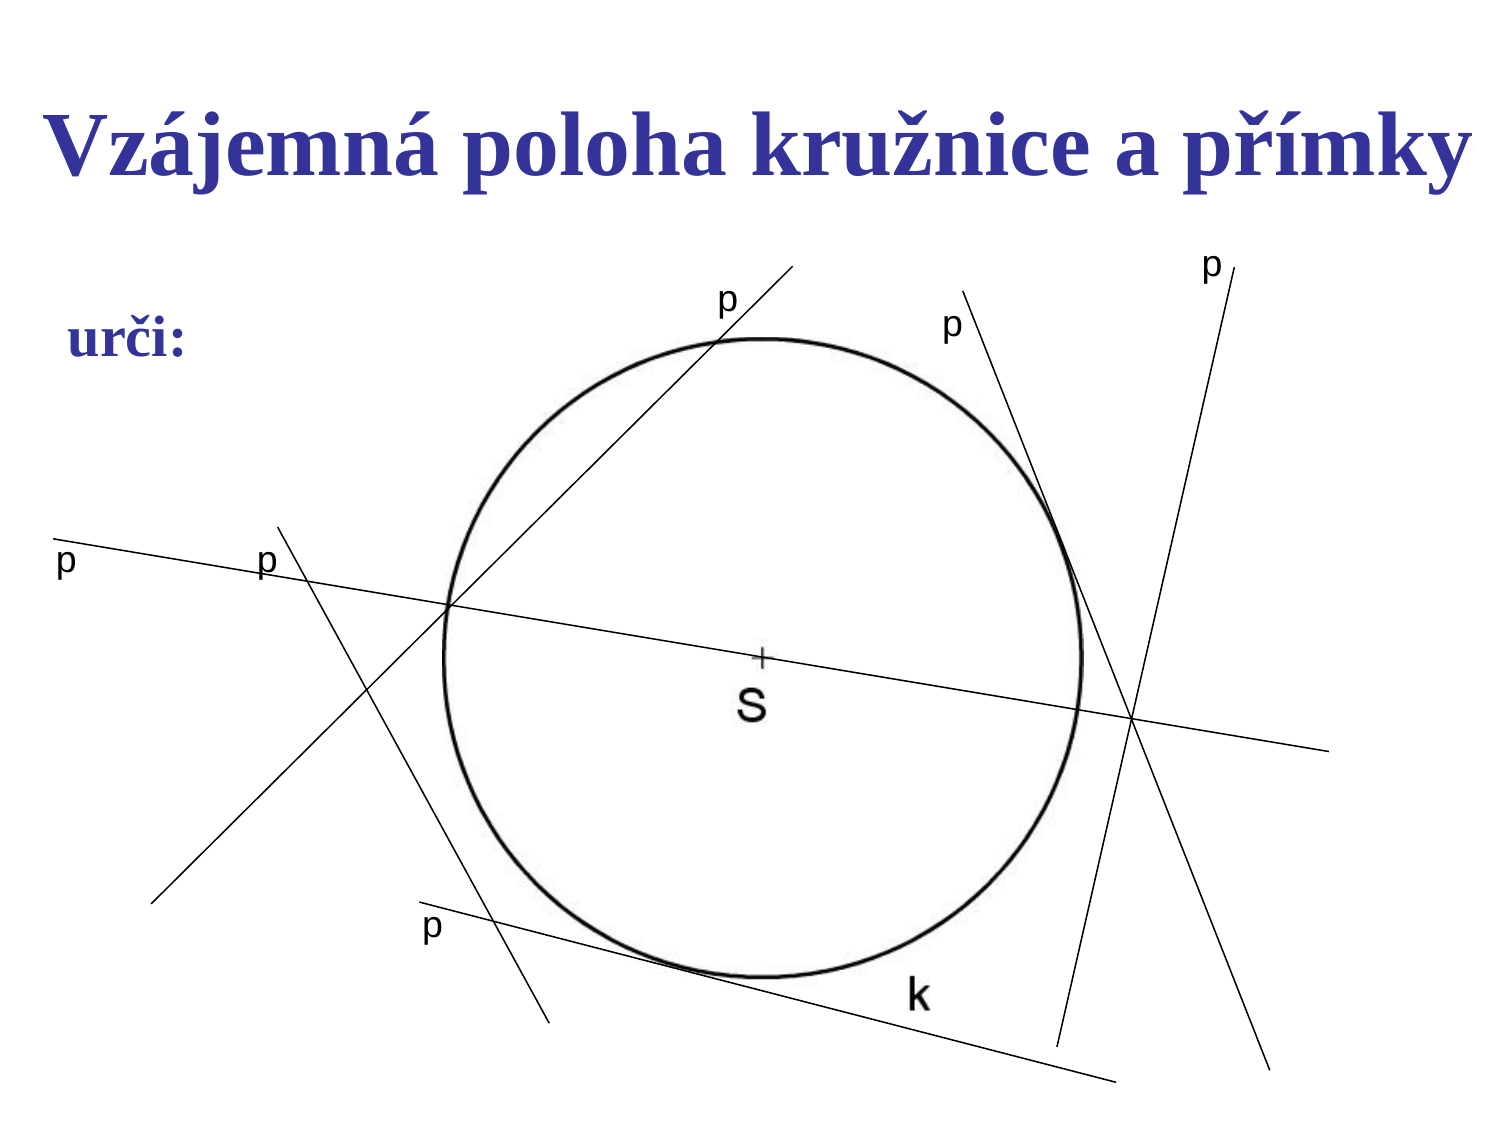

Vzájemná poloha kružnice a přímky
p
p
urči:
p
p
p
p